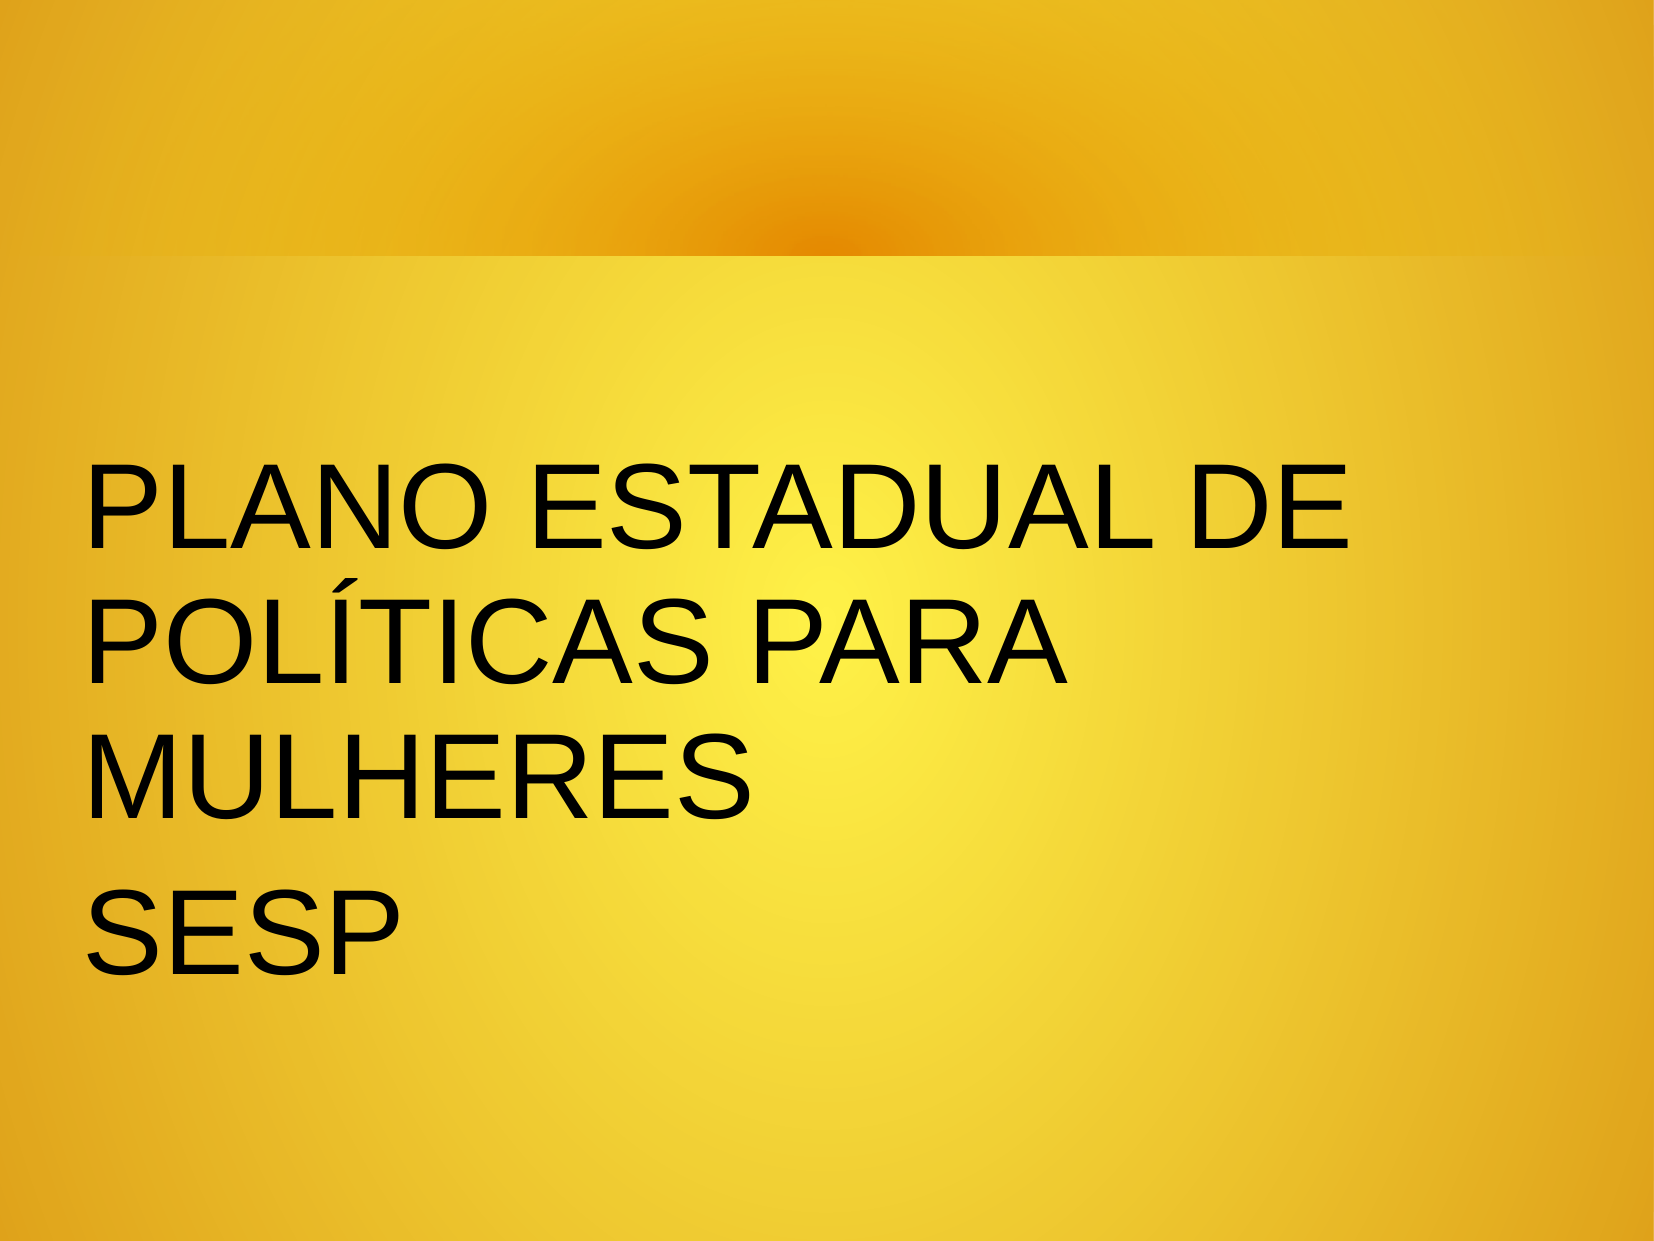

# PLANO ESTADUAL DE POLÍTICAS PARA MULHERES
SESP